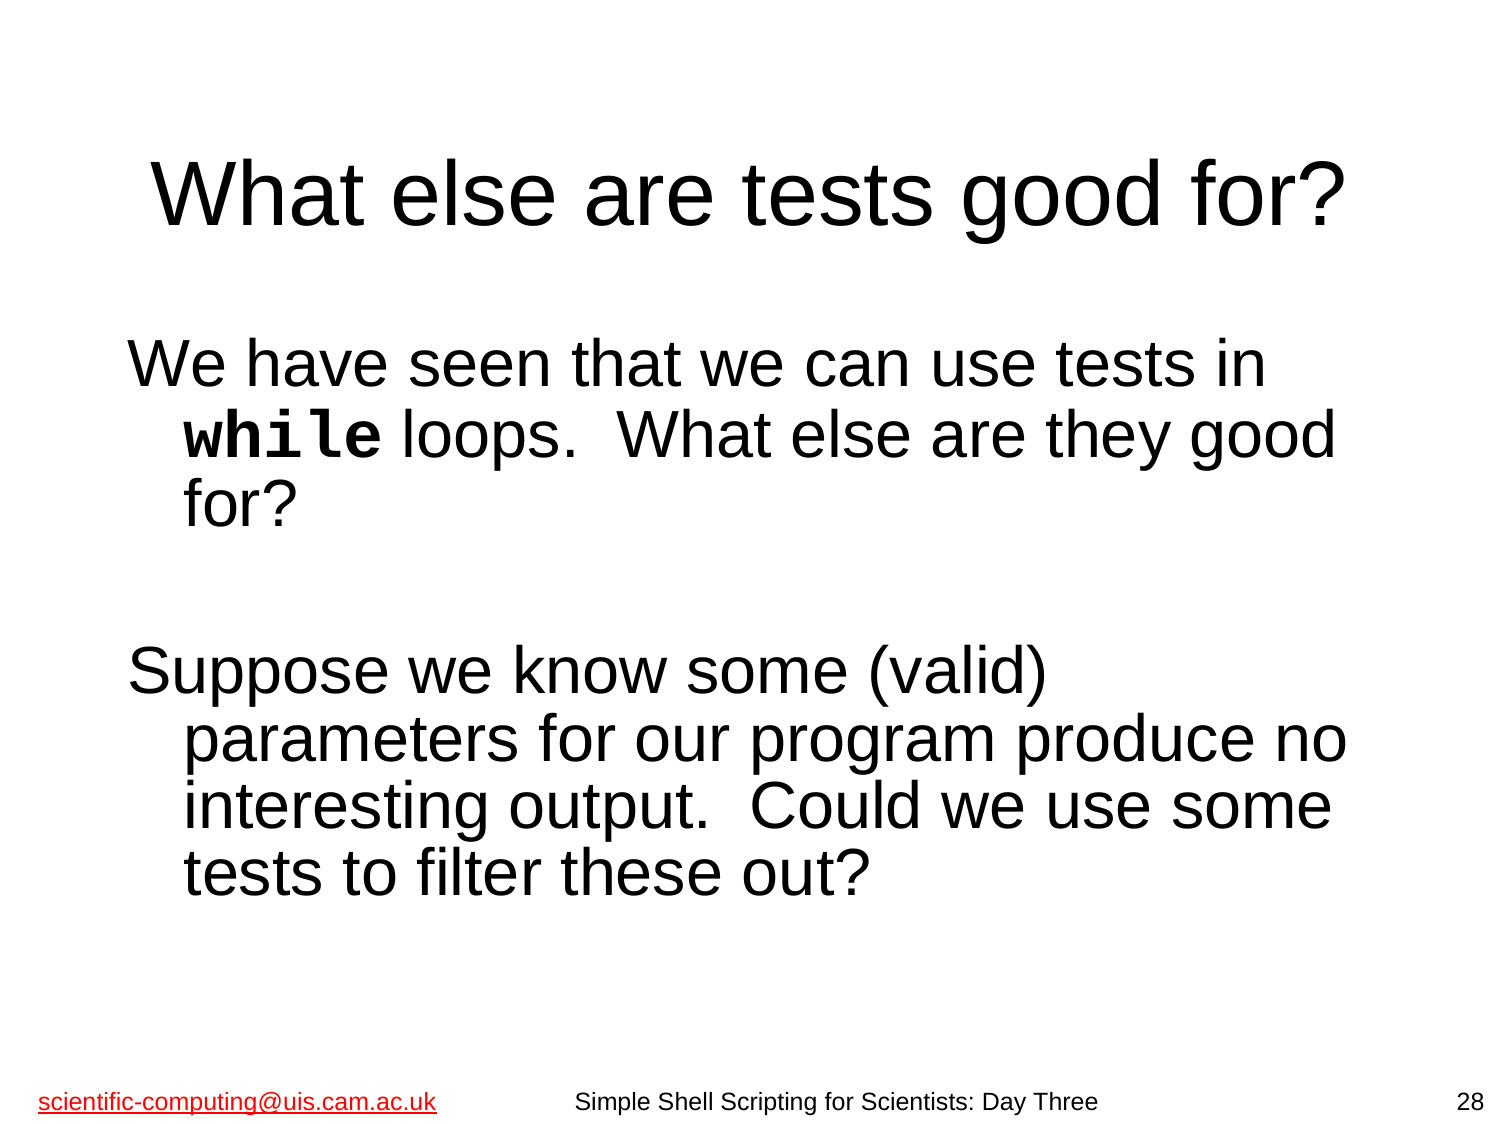

# What else are tests good for?
We have seen that we can use tests in while loops. What else are they good for?
Suppose we know some (valid) parameters for our program produce no interesting output. Could we use some tests to filter these out?
escience-support@ucs.cam.ac.uk	Simple Shell Scripting for Scientists: Day Three
28